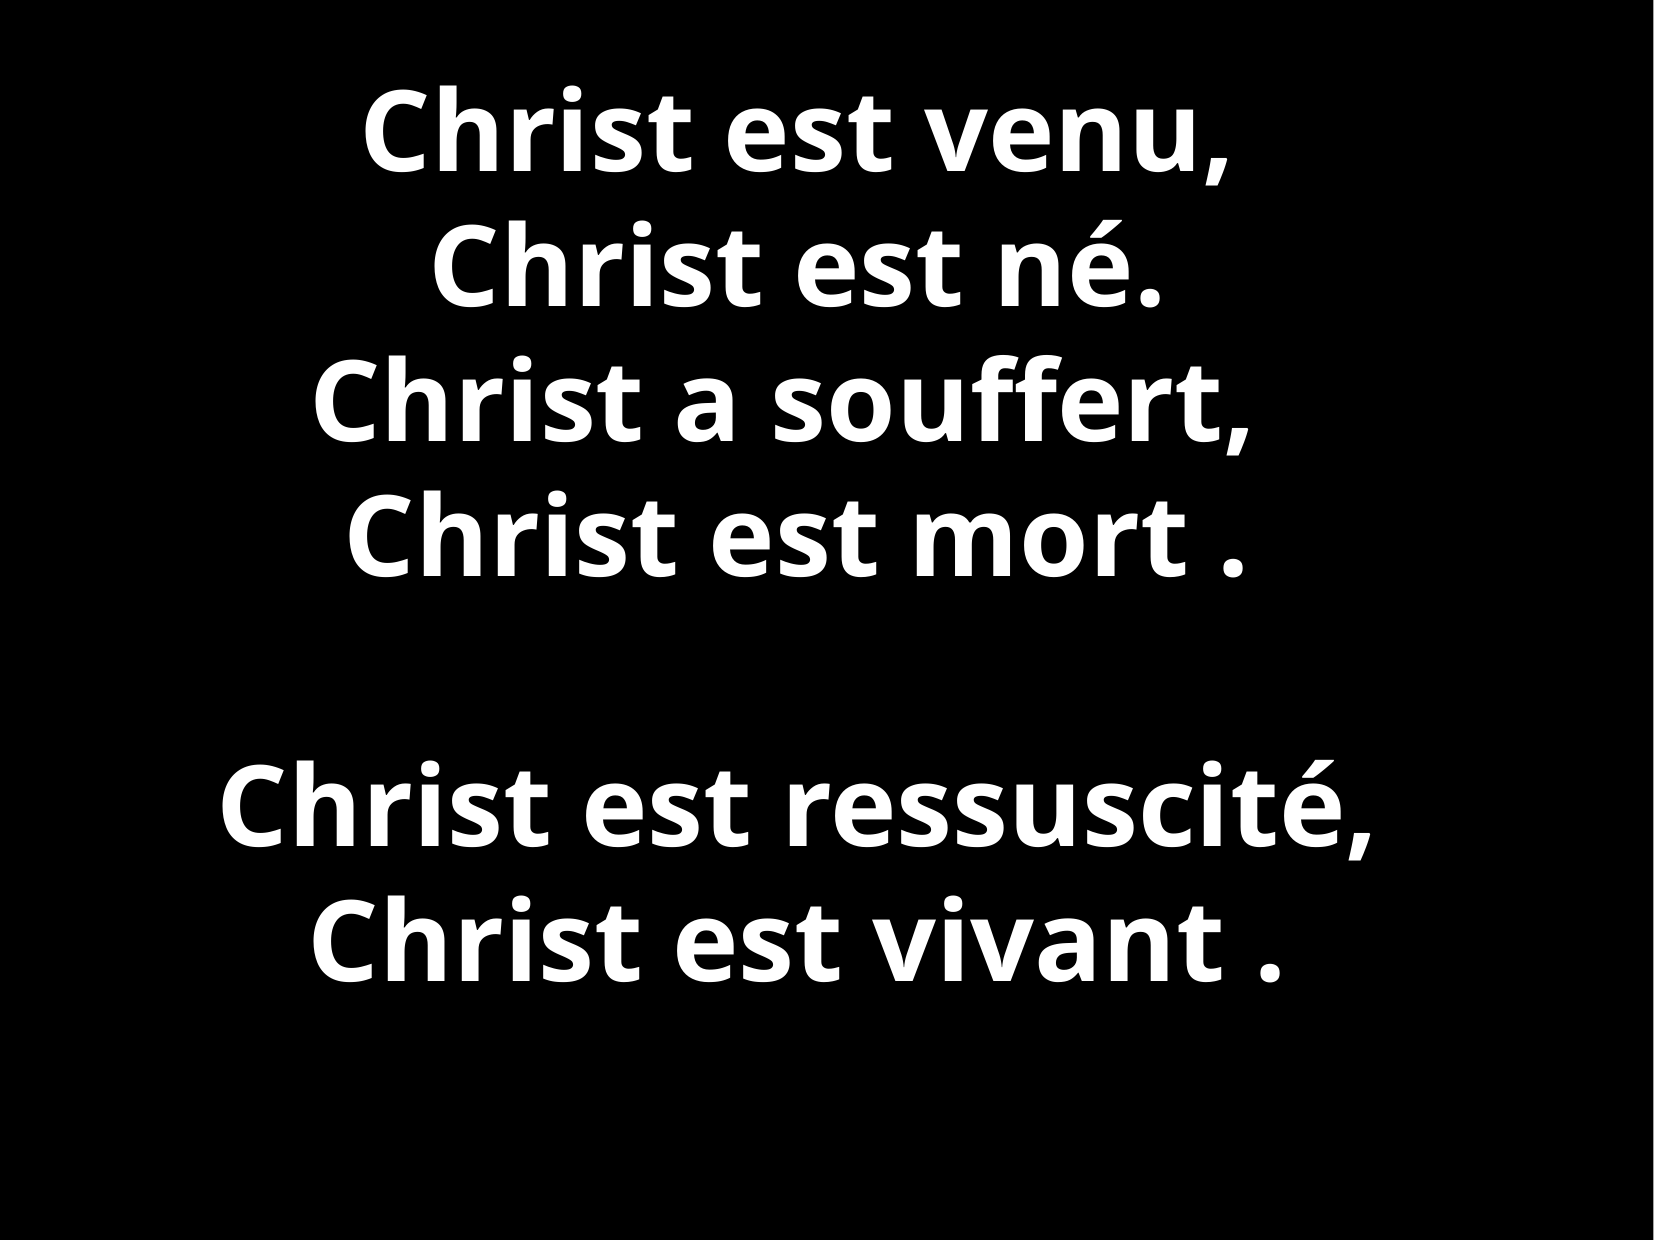

Christ est venu,
Christ est né.
Christ a souffert,
Christ est mort .
Christ est ressuscité, Christ est vivant .